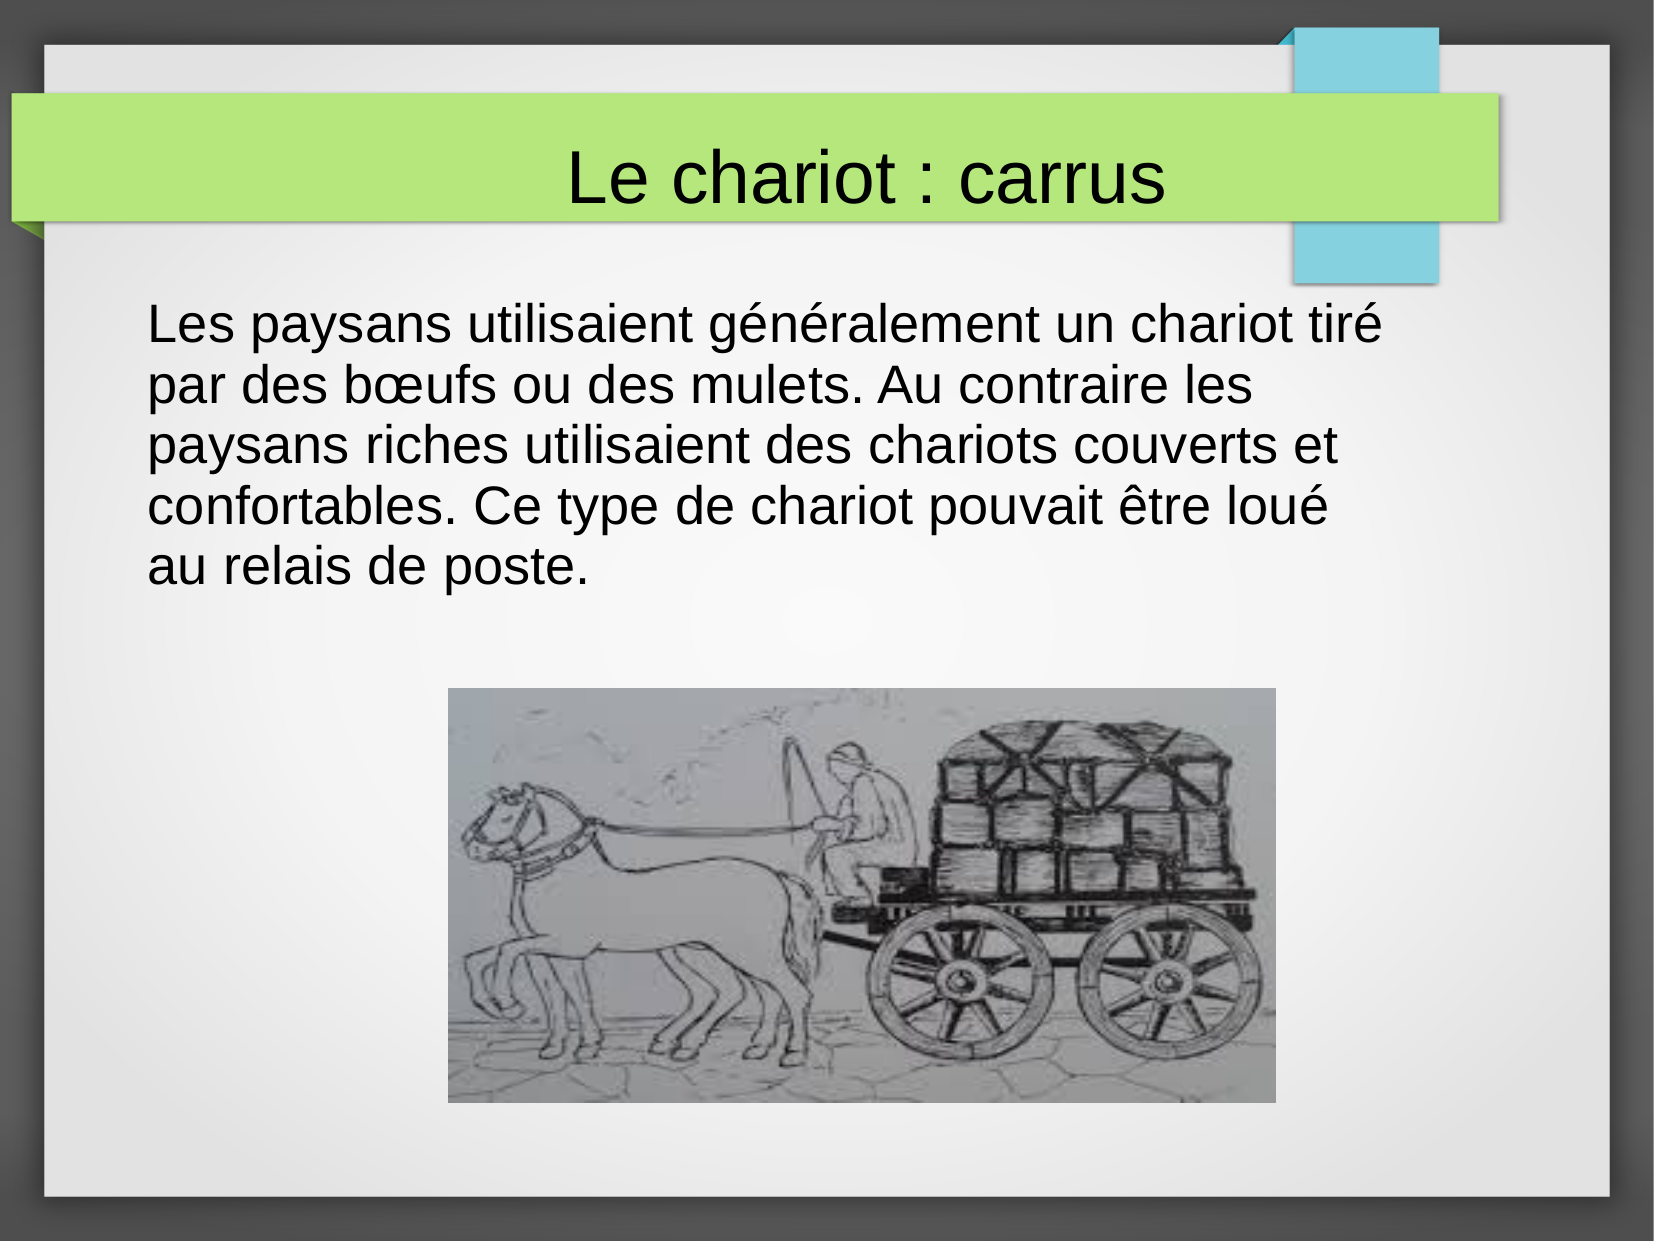

# Le chariot : carrus
Les paysans utilisaient généralement un chariot tiré par des bœufs ou des mulets. Au contraire les paysans riches utilisaient des chariots couverts et confortables. Ce type de chariot pouvait être loué au relais de poste.